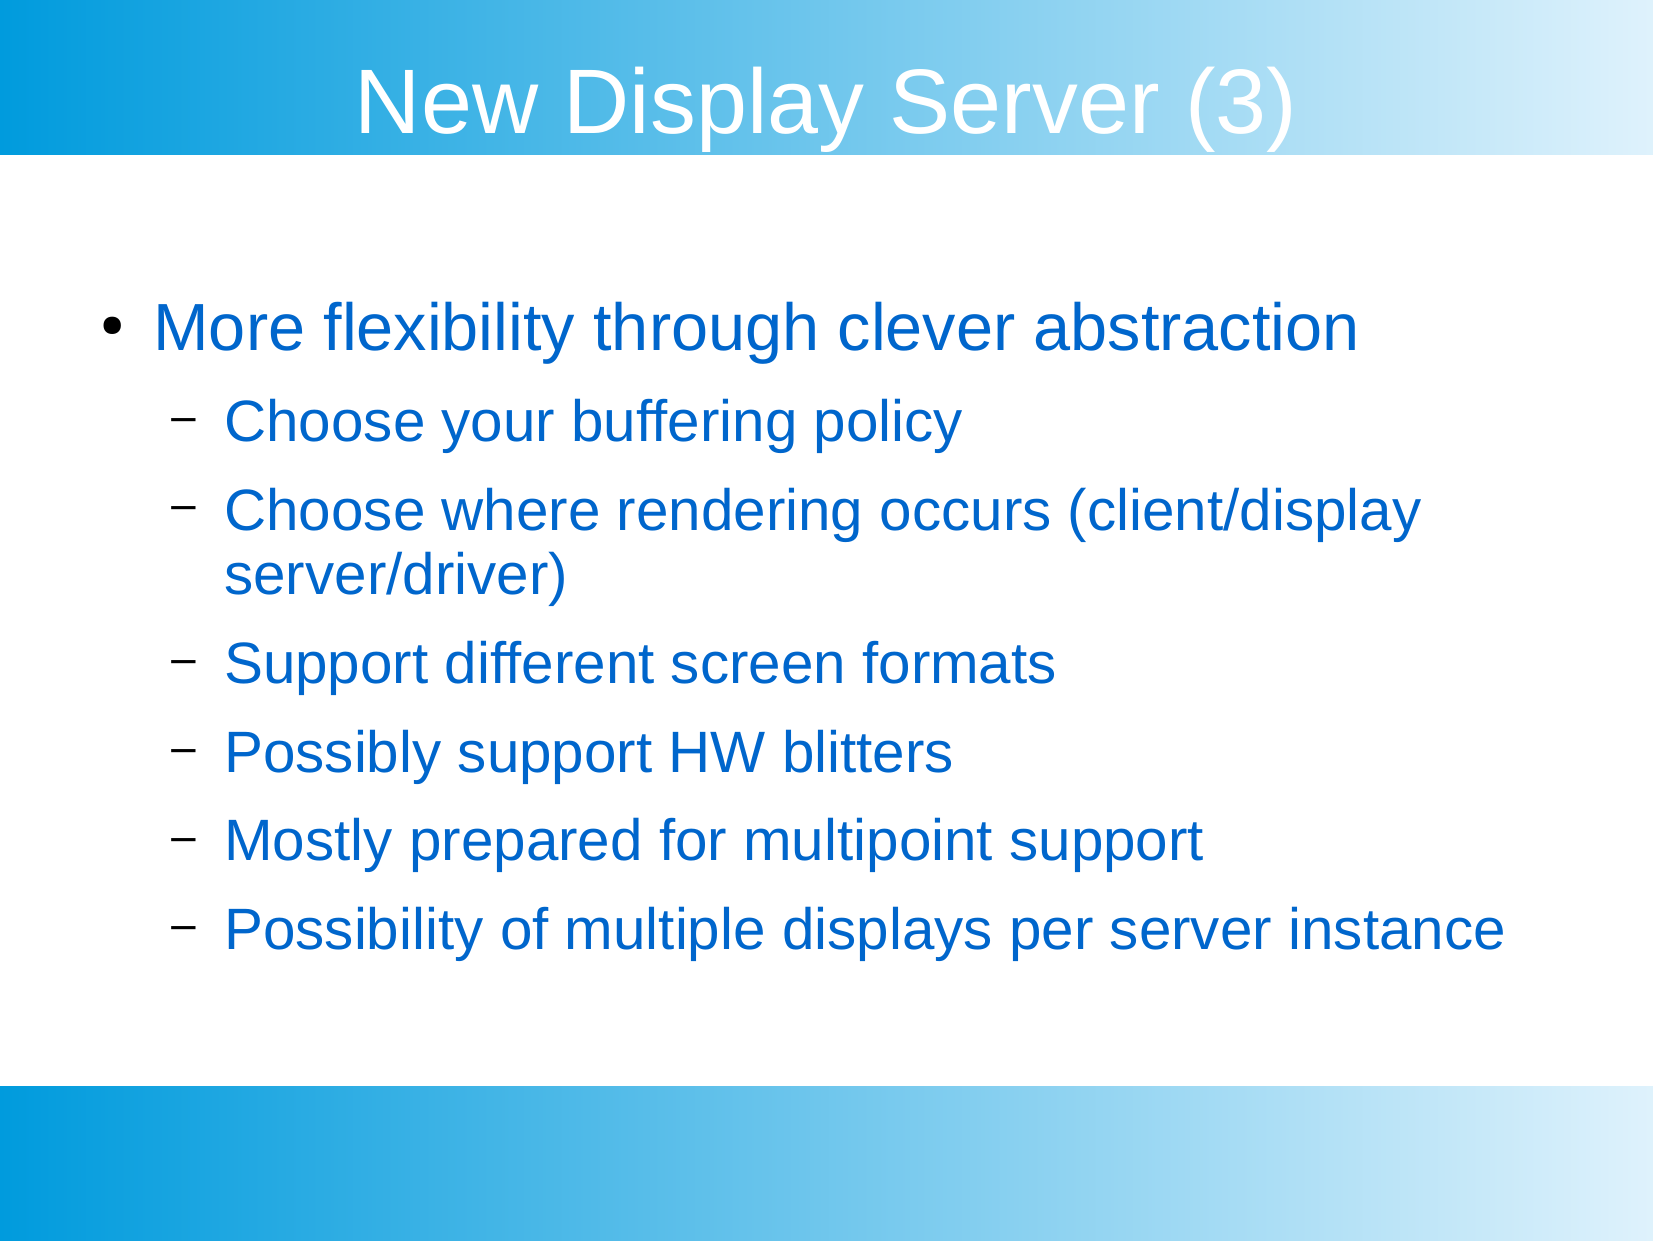

# New Display Server (3)
More flexibility through clever abstraction
Choose your buffering policy
Choose where rendering occurs (client/display server/driver)
Support different screen formats
Possibly support HW blitters
Mostly prepared for multipoint support
Possibility of multiple displays per server instance